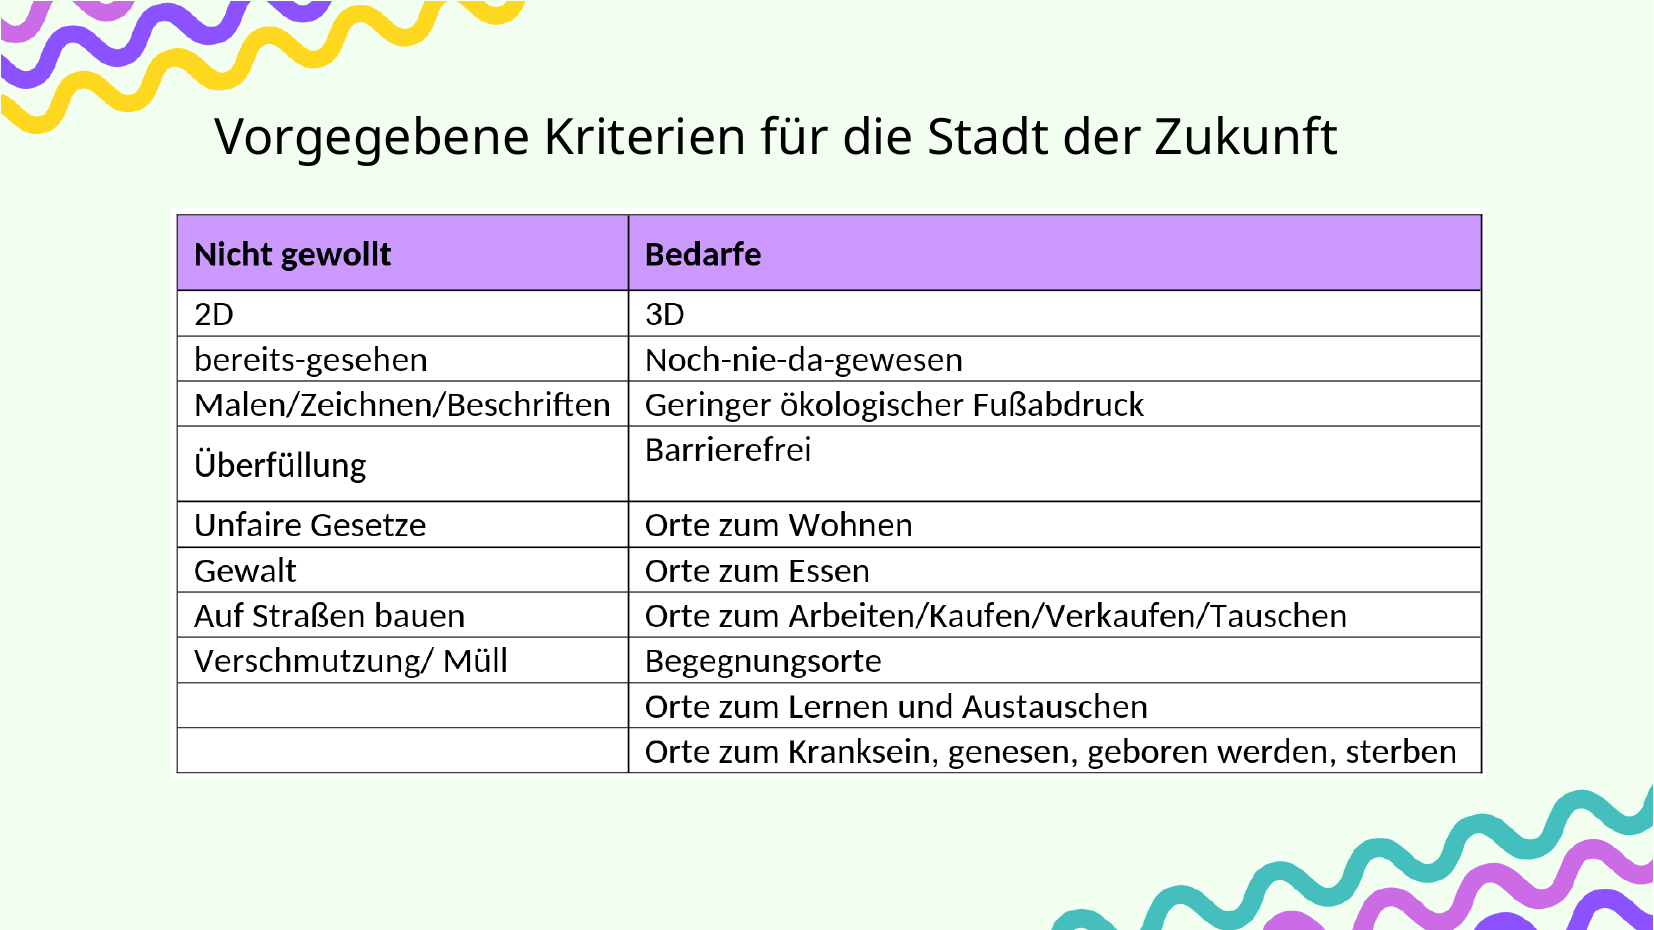

Vorgegebene Kriterien für die Stadt der Zukunft